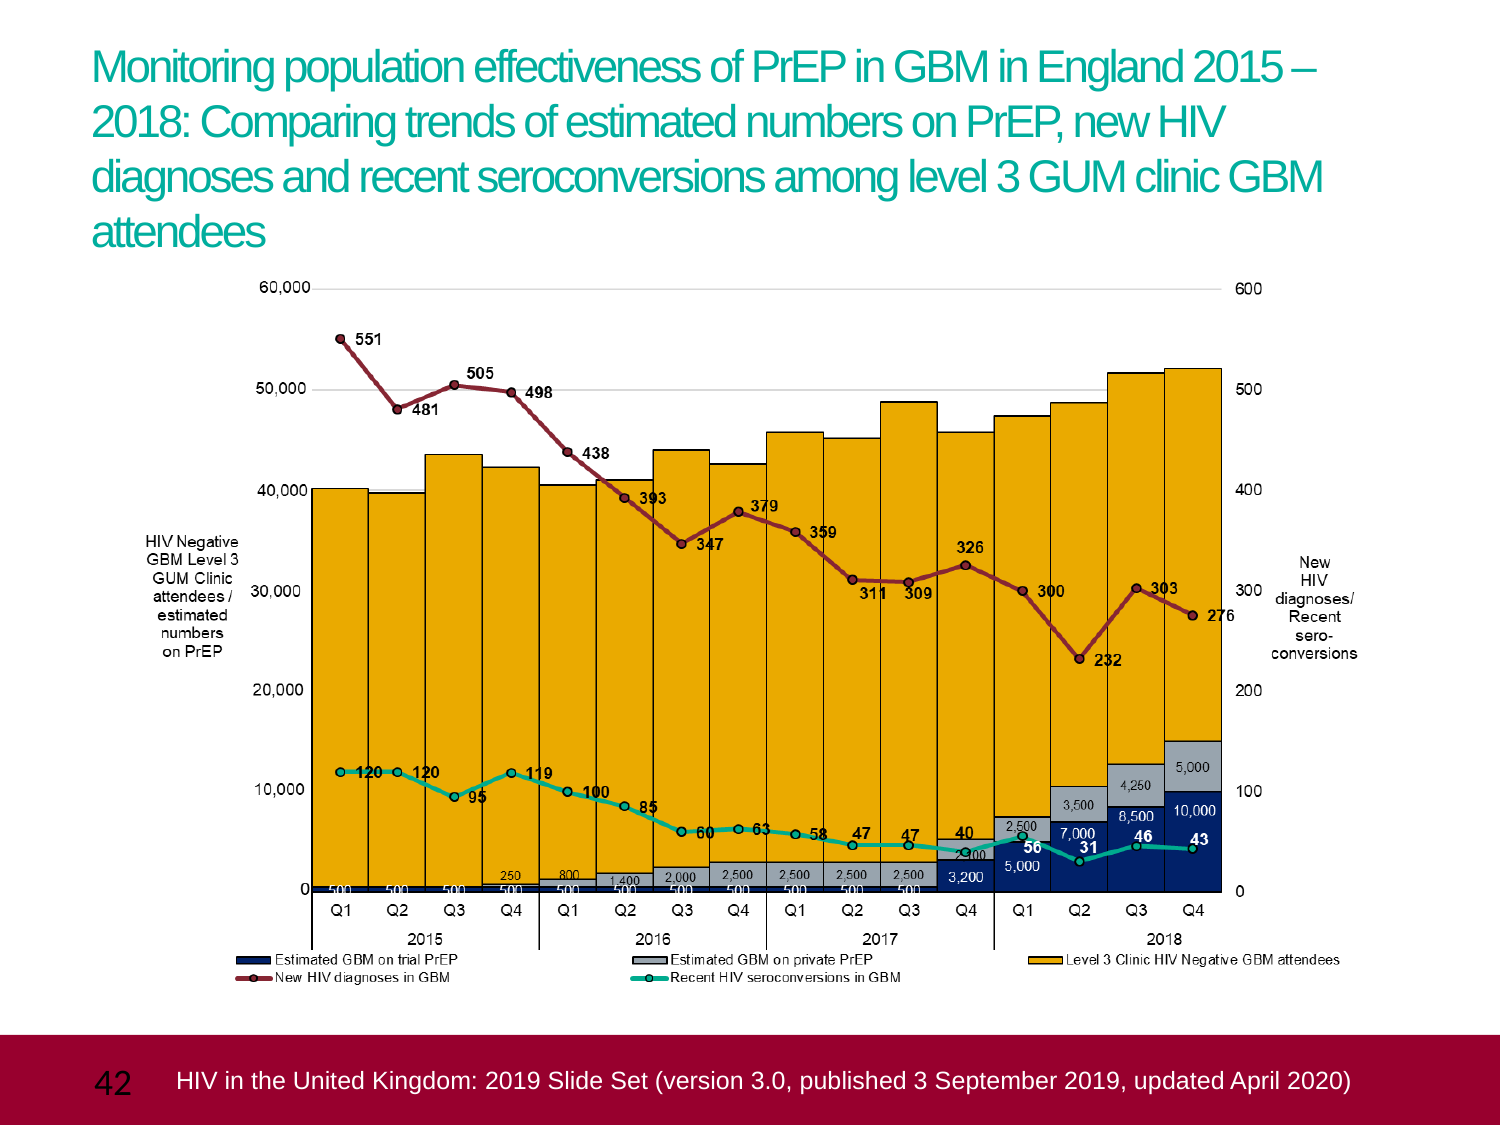

# Monitoring population effectiveness of PrEP in GBM in England 2015 – 2018: Comparing trends of estimated numbers on PrEP, new HIV diagnoses and recent seroconversions among level 3 GUM clinic GBM attendees
 1
HIV in the United Kingdom: 2019 Slide Set (version 3.0, published 3 September 2019, updated April 2020)